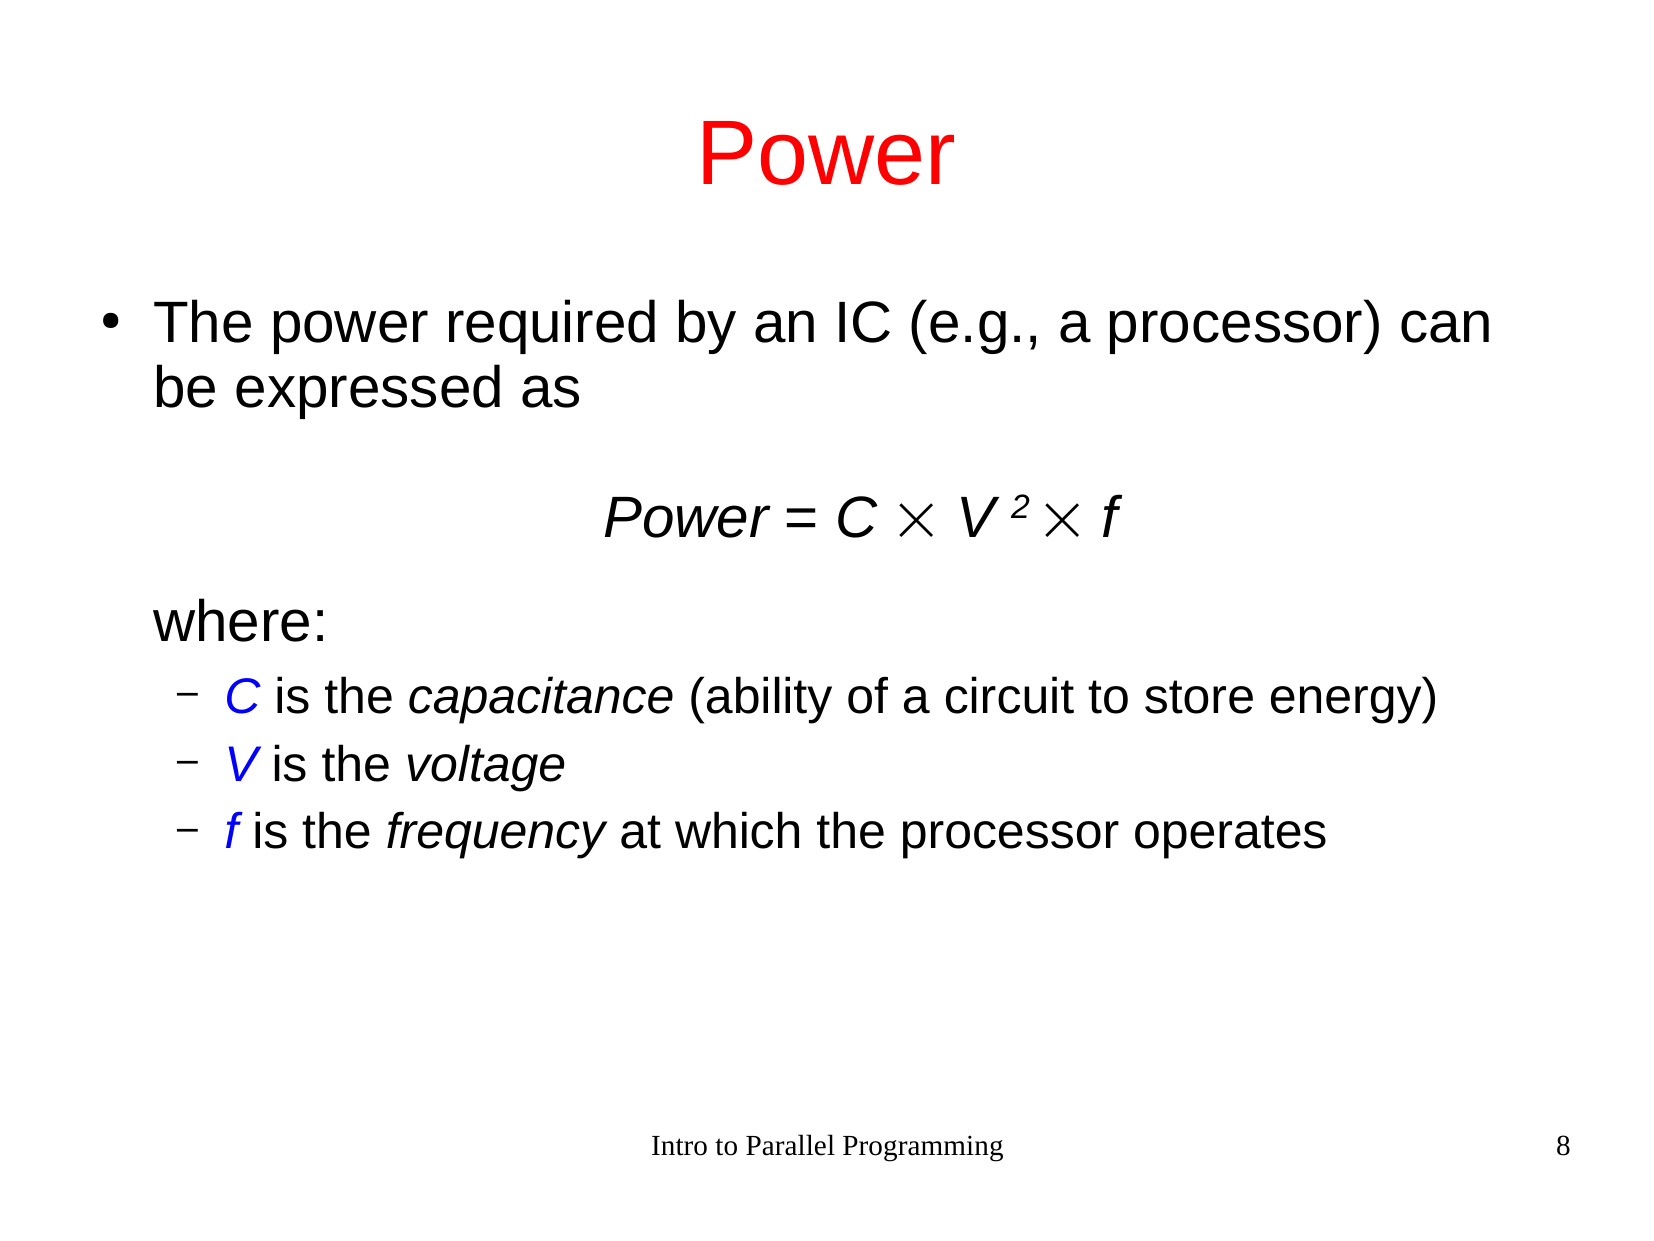

# Power
The power required by an IC (e.g., a processor) can be expressed as
						Power = C ´ V 2 ´ f
where:
C is the capacitance (ability of a circuit to store energy)
V is the voltage
f is the frequency at which the processor operates
Intro to Parallel Programming
8